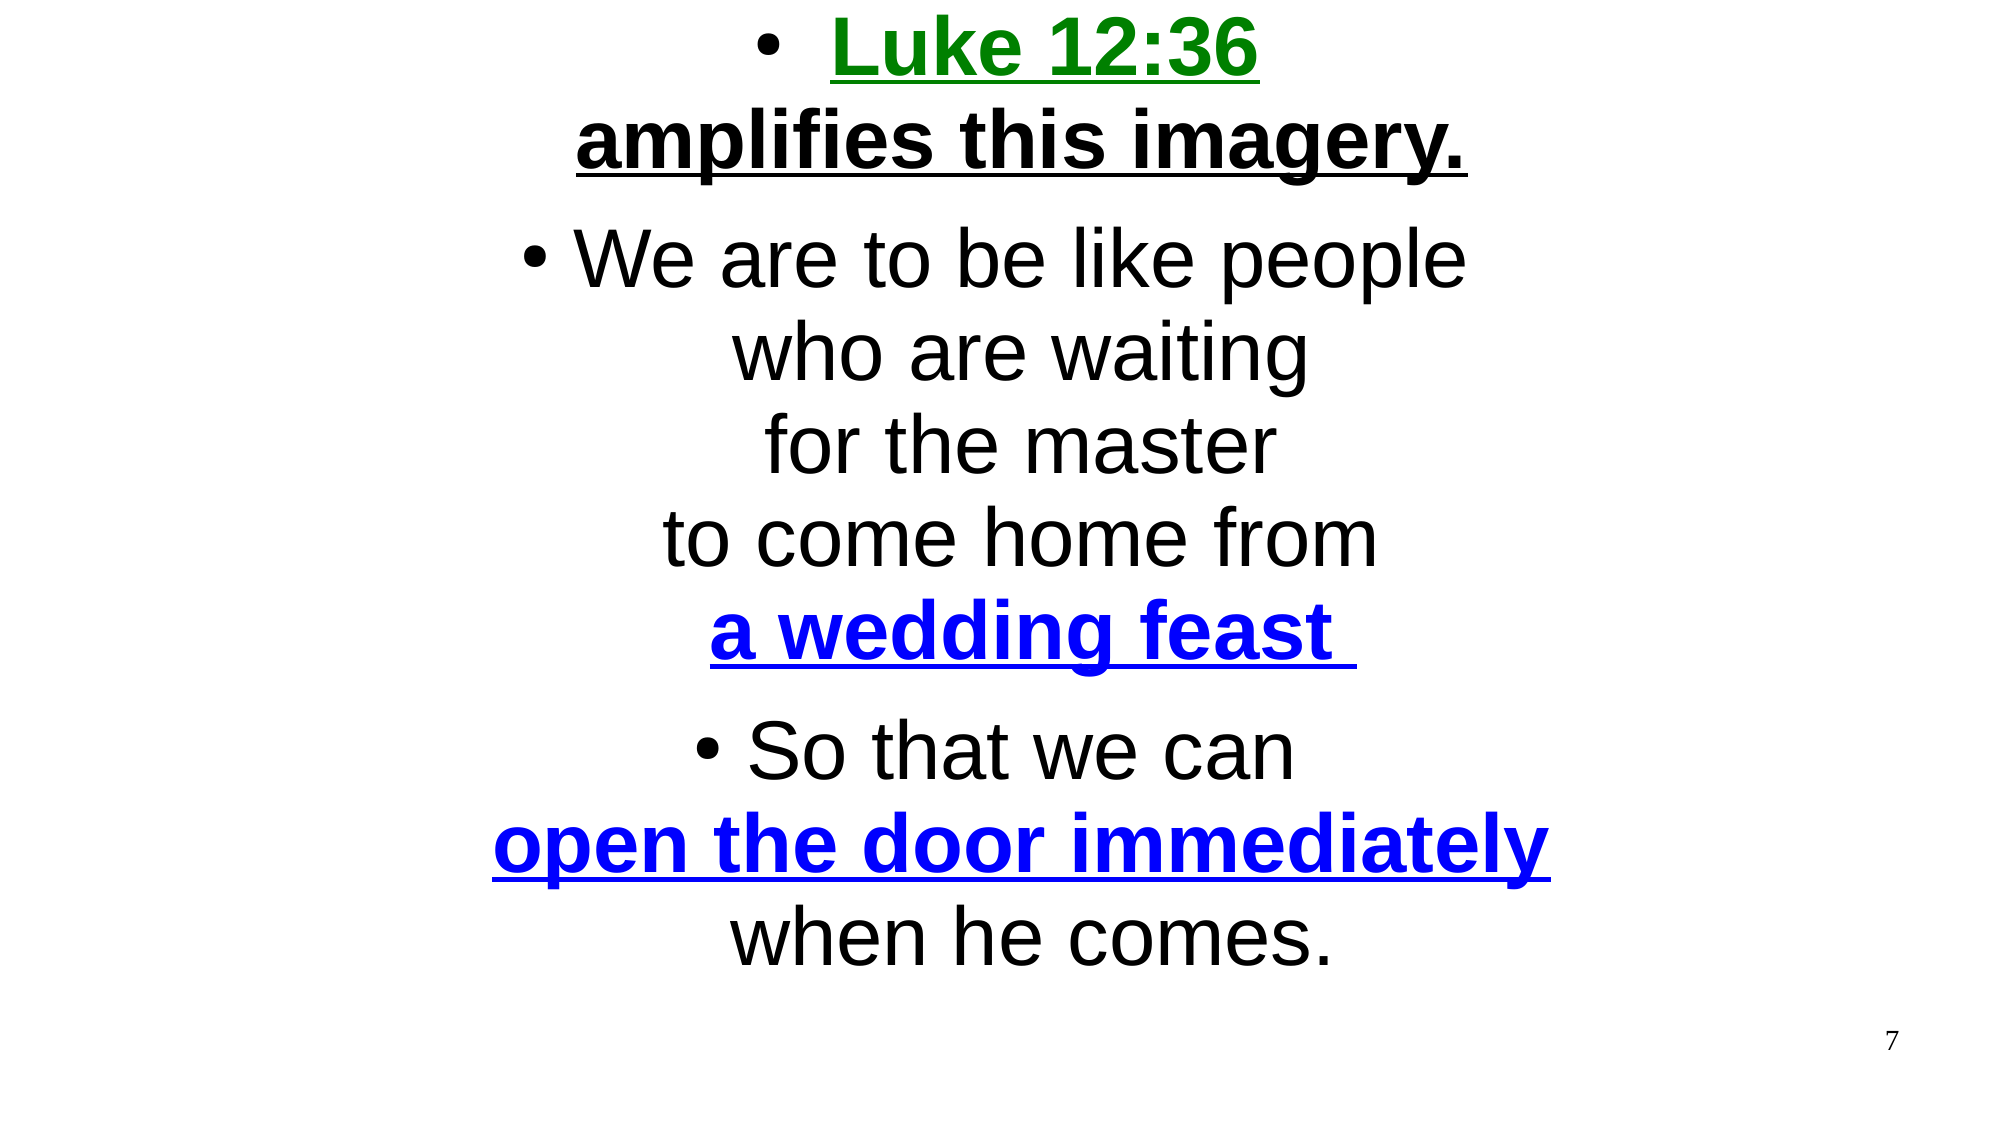

# Luke 12:36 amplifies this imagery.
We are to be like people
who are waiting
for the master
to come home from
a wedding feast
So that we can
open the door immediately
when he comes.
7